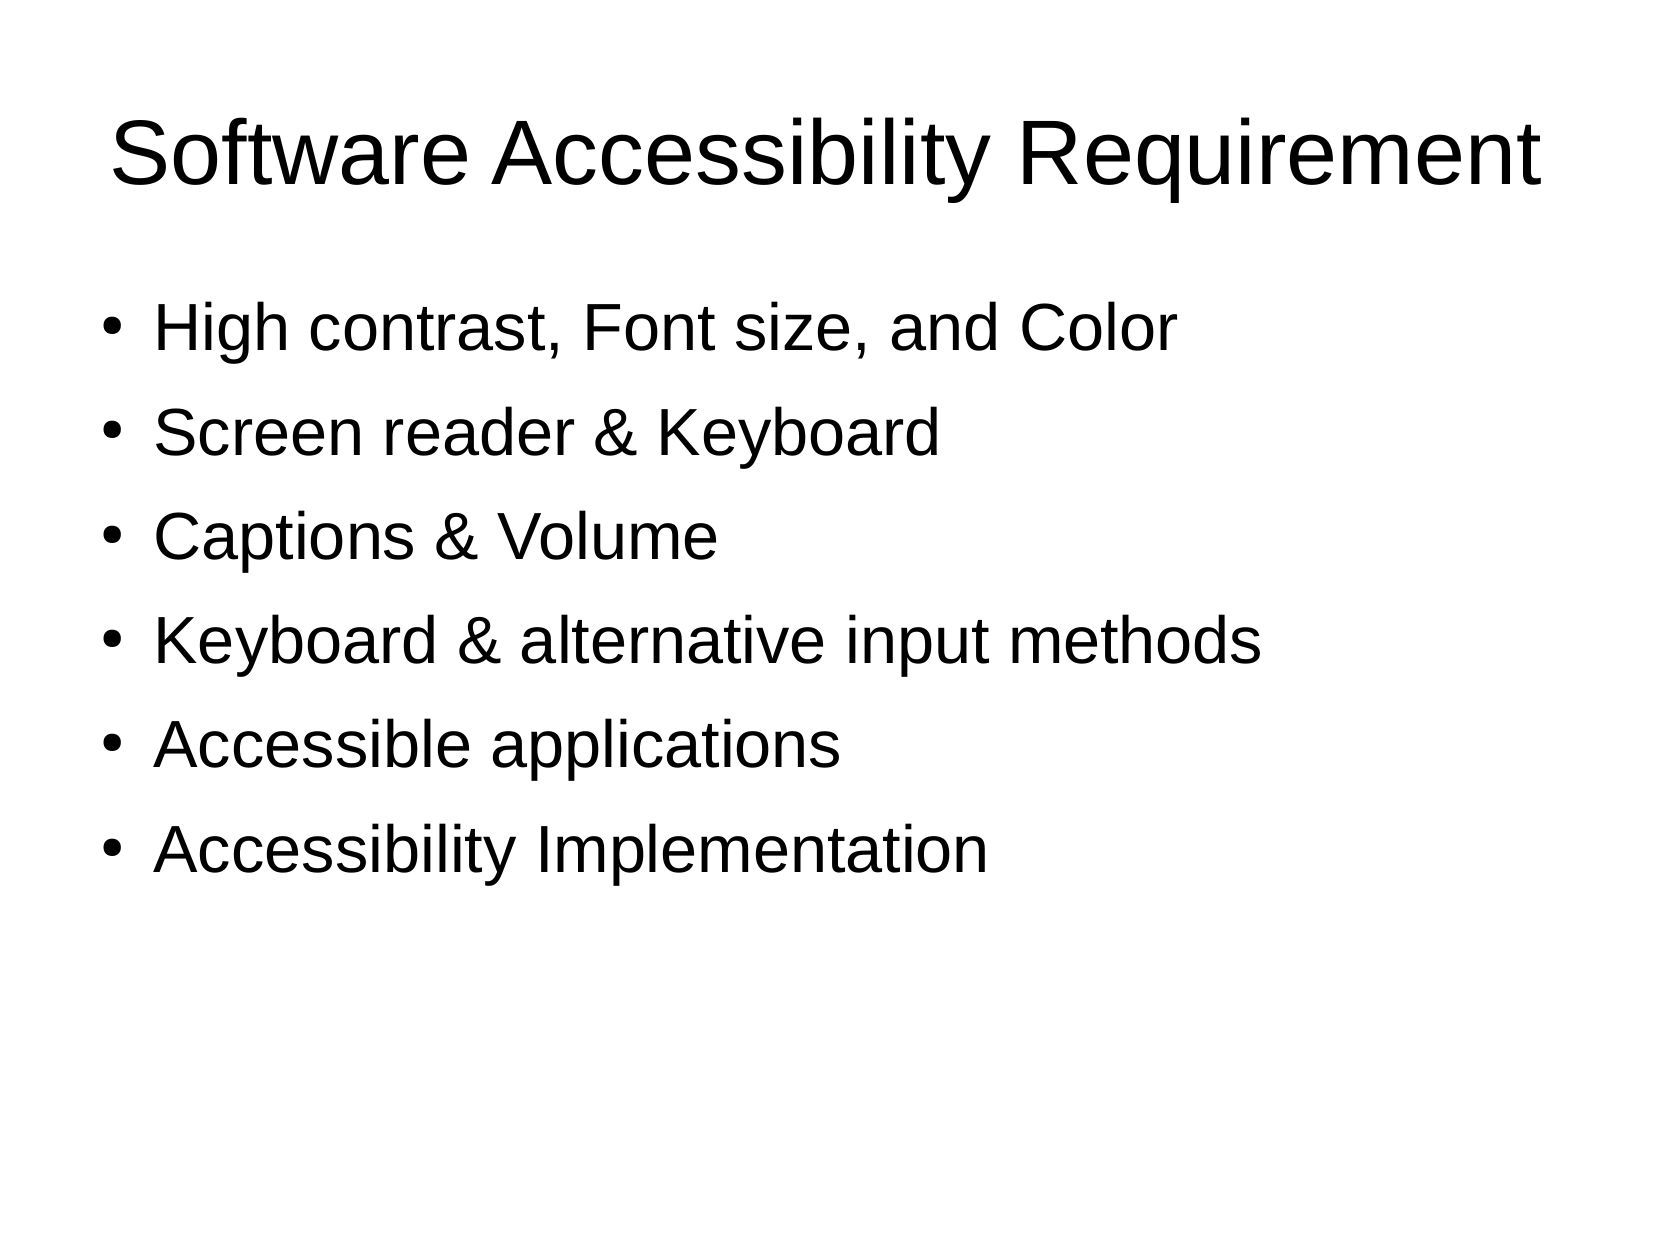

# Software Accessibility Requirement
High contrast, Font size, and Color
Screen reader & Keyboard
Captions & Volume
Keyboard & alternative input methods
Accessible applications
Accessibility Implementation